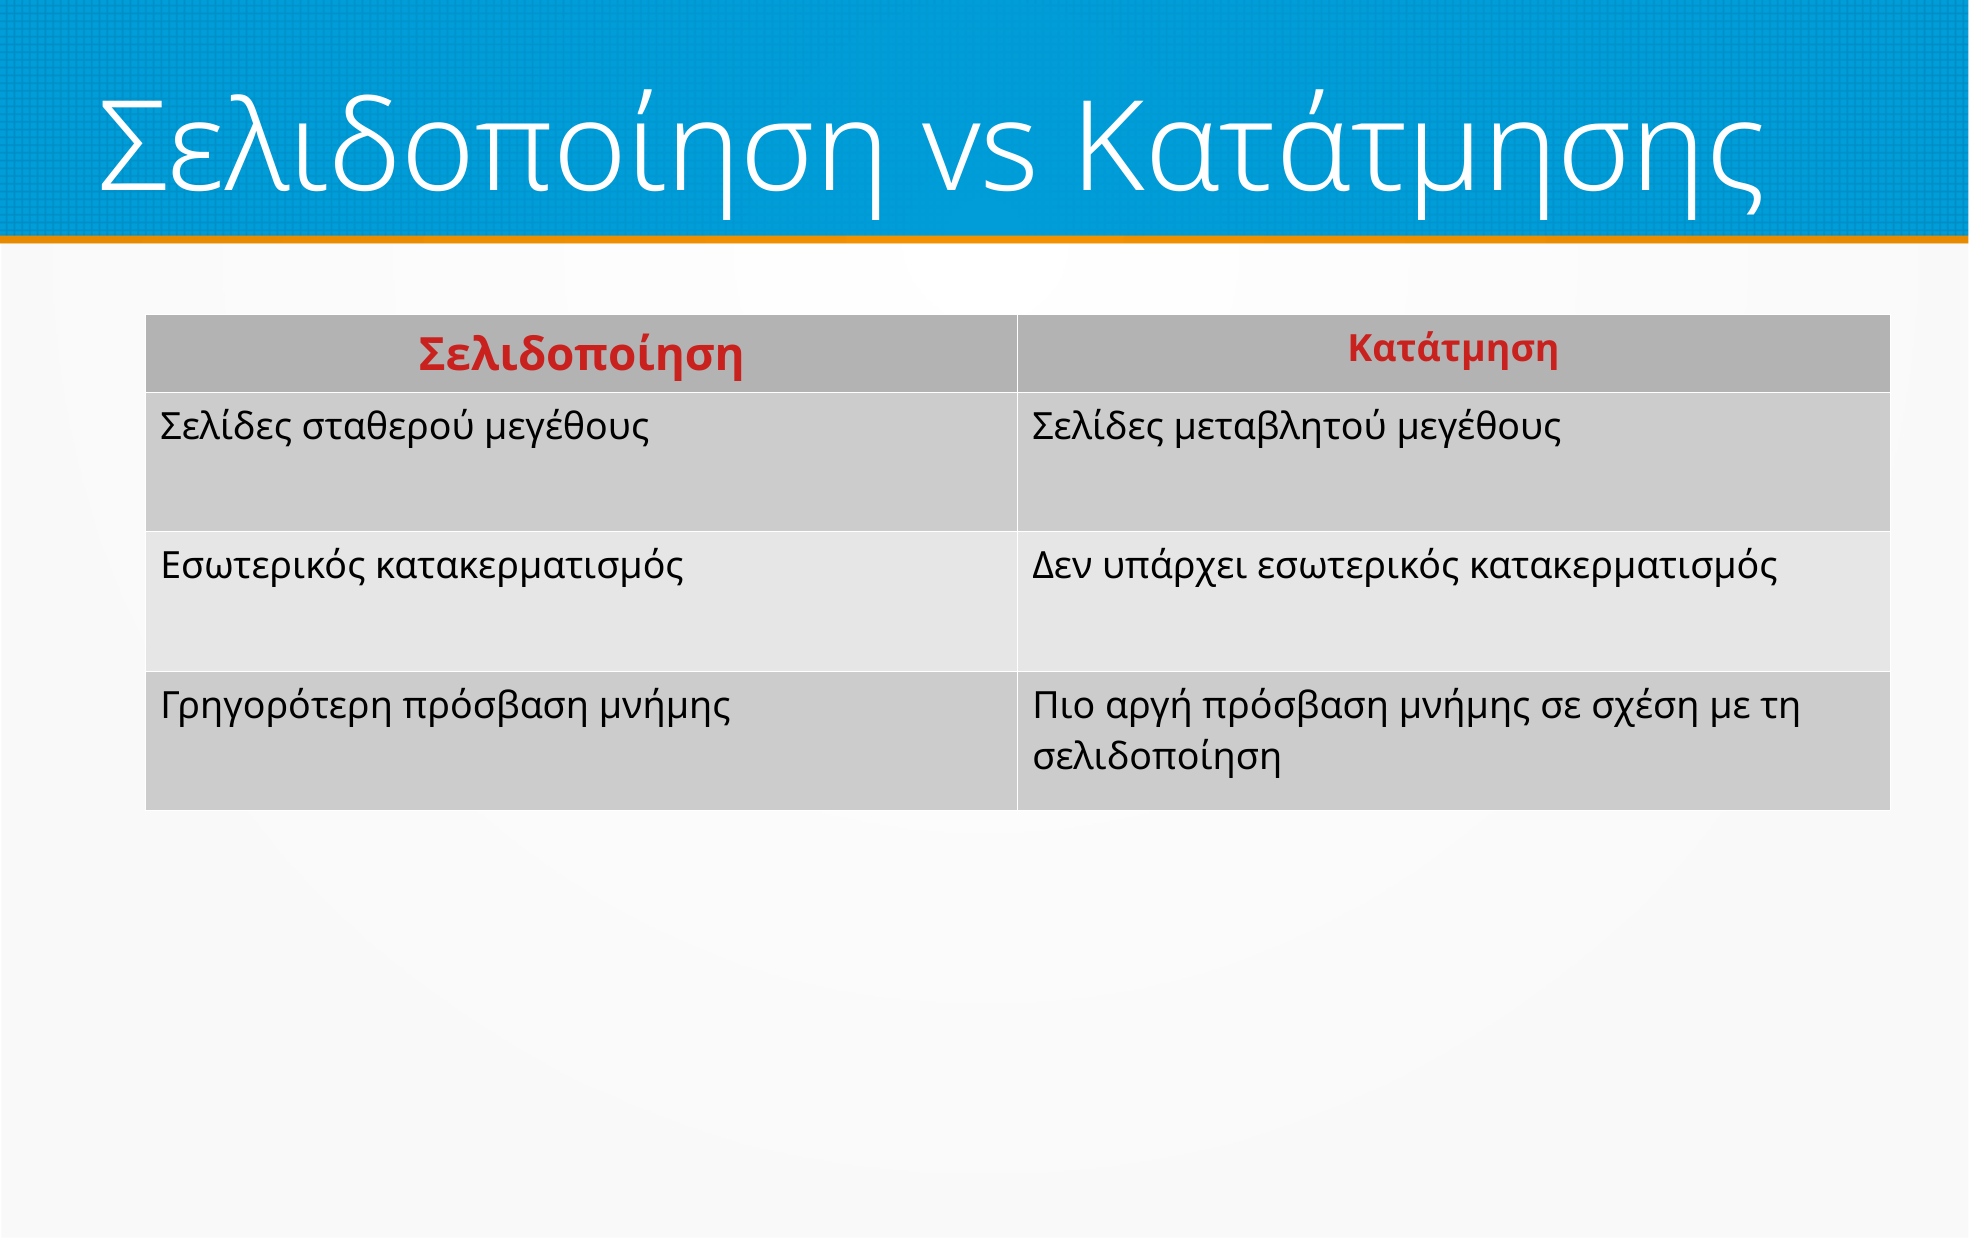

# Σελιδοποίηση vs Κατάτμησης
| Σελιδοποίηση | Κατάτμηση |
| --- | --- |
| Σελίδες σταθερού μεγέθους | Σελίδες μεταβλητού μεγέθους |
| Εσωτερικός κατακερματισμός | Δεν υπάρχει εσωτερικός κατακερματισμός |
| Γρηγορότερη πρόσβαση μνήμης | Πιο αργή πρόσβαση μνήμης σε σχέση με τη σελιδοποίηση |